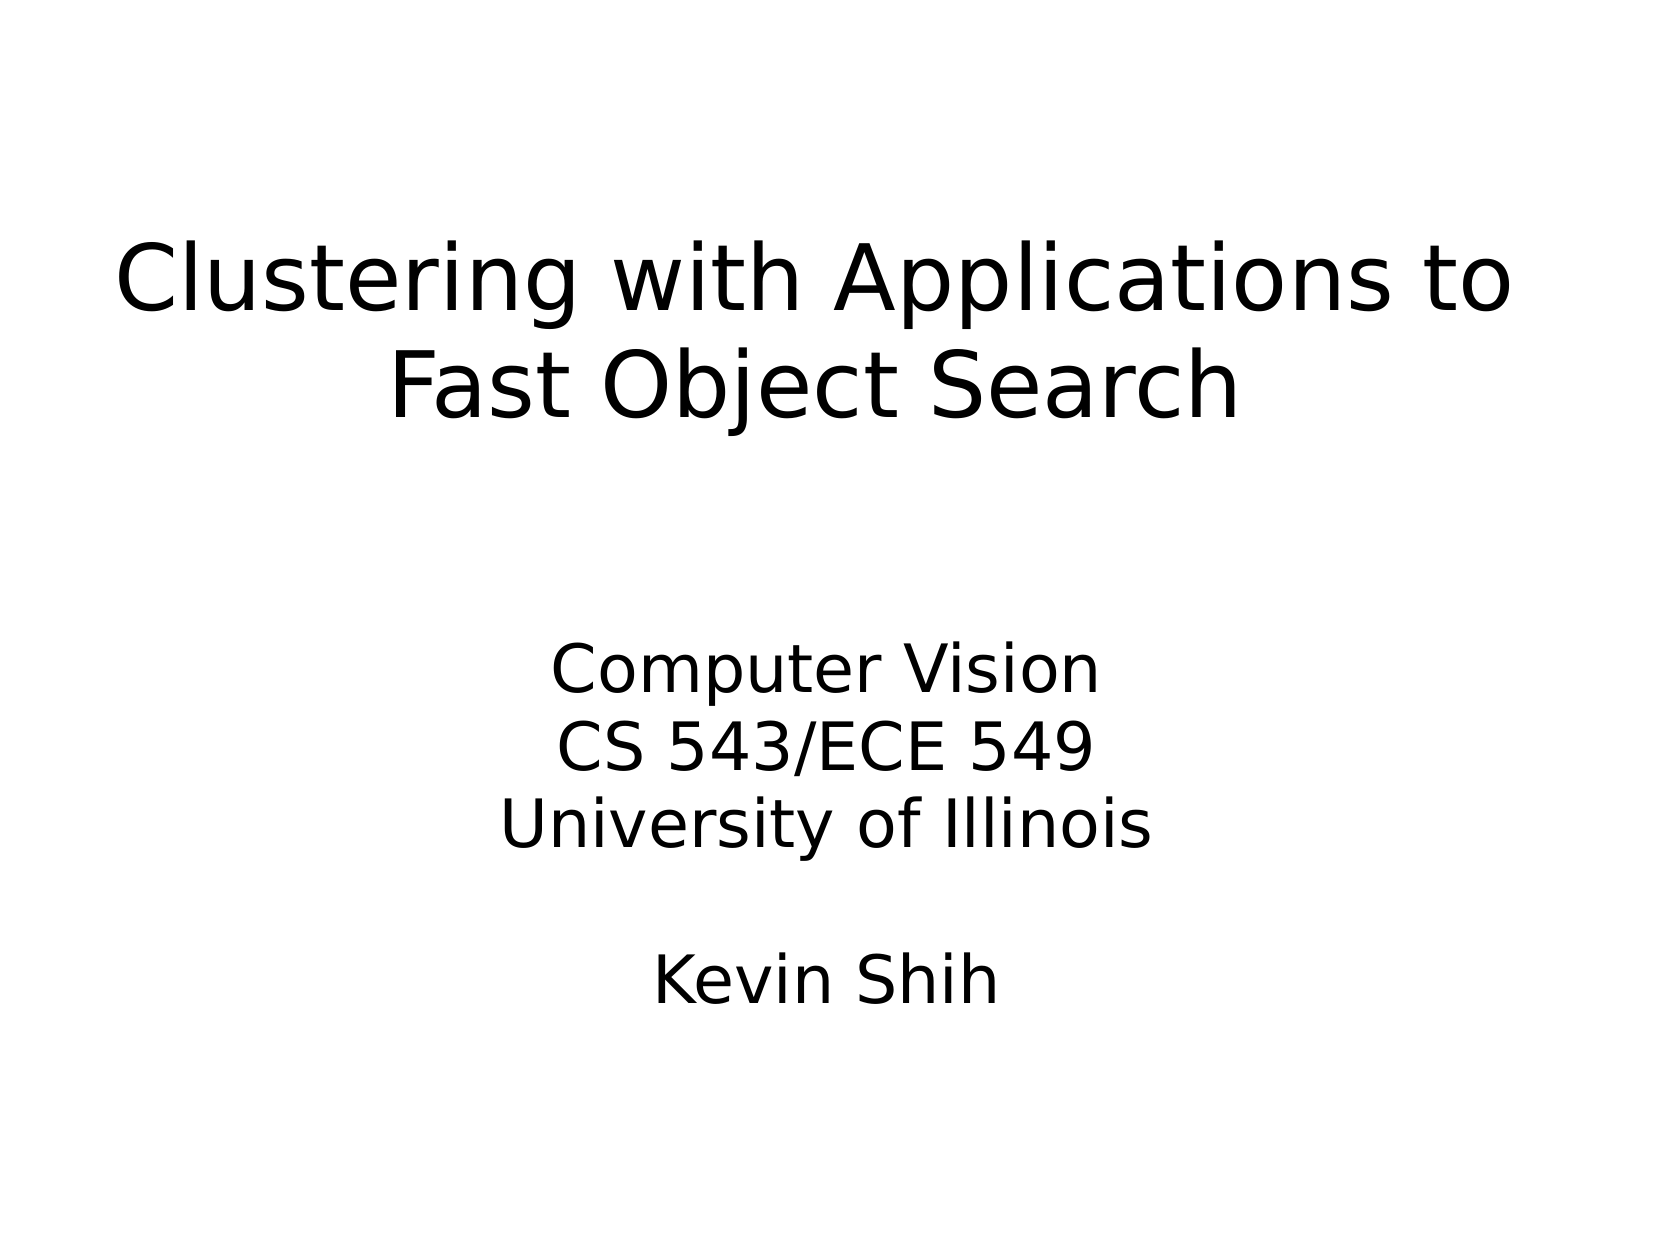

# Clustering with Applications to Fast Object Search
Computer Vision
CS 543/ECE 549
University of Illinois
Kevin Shih